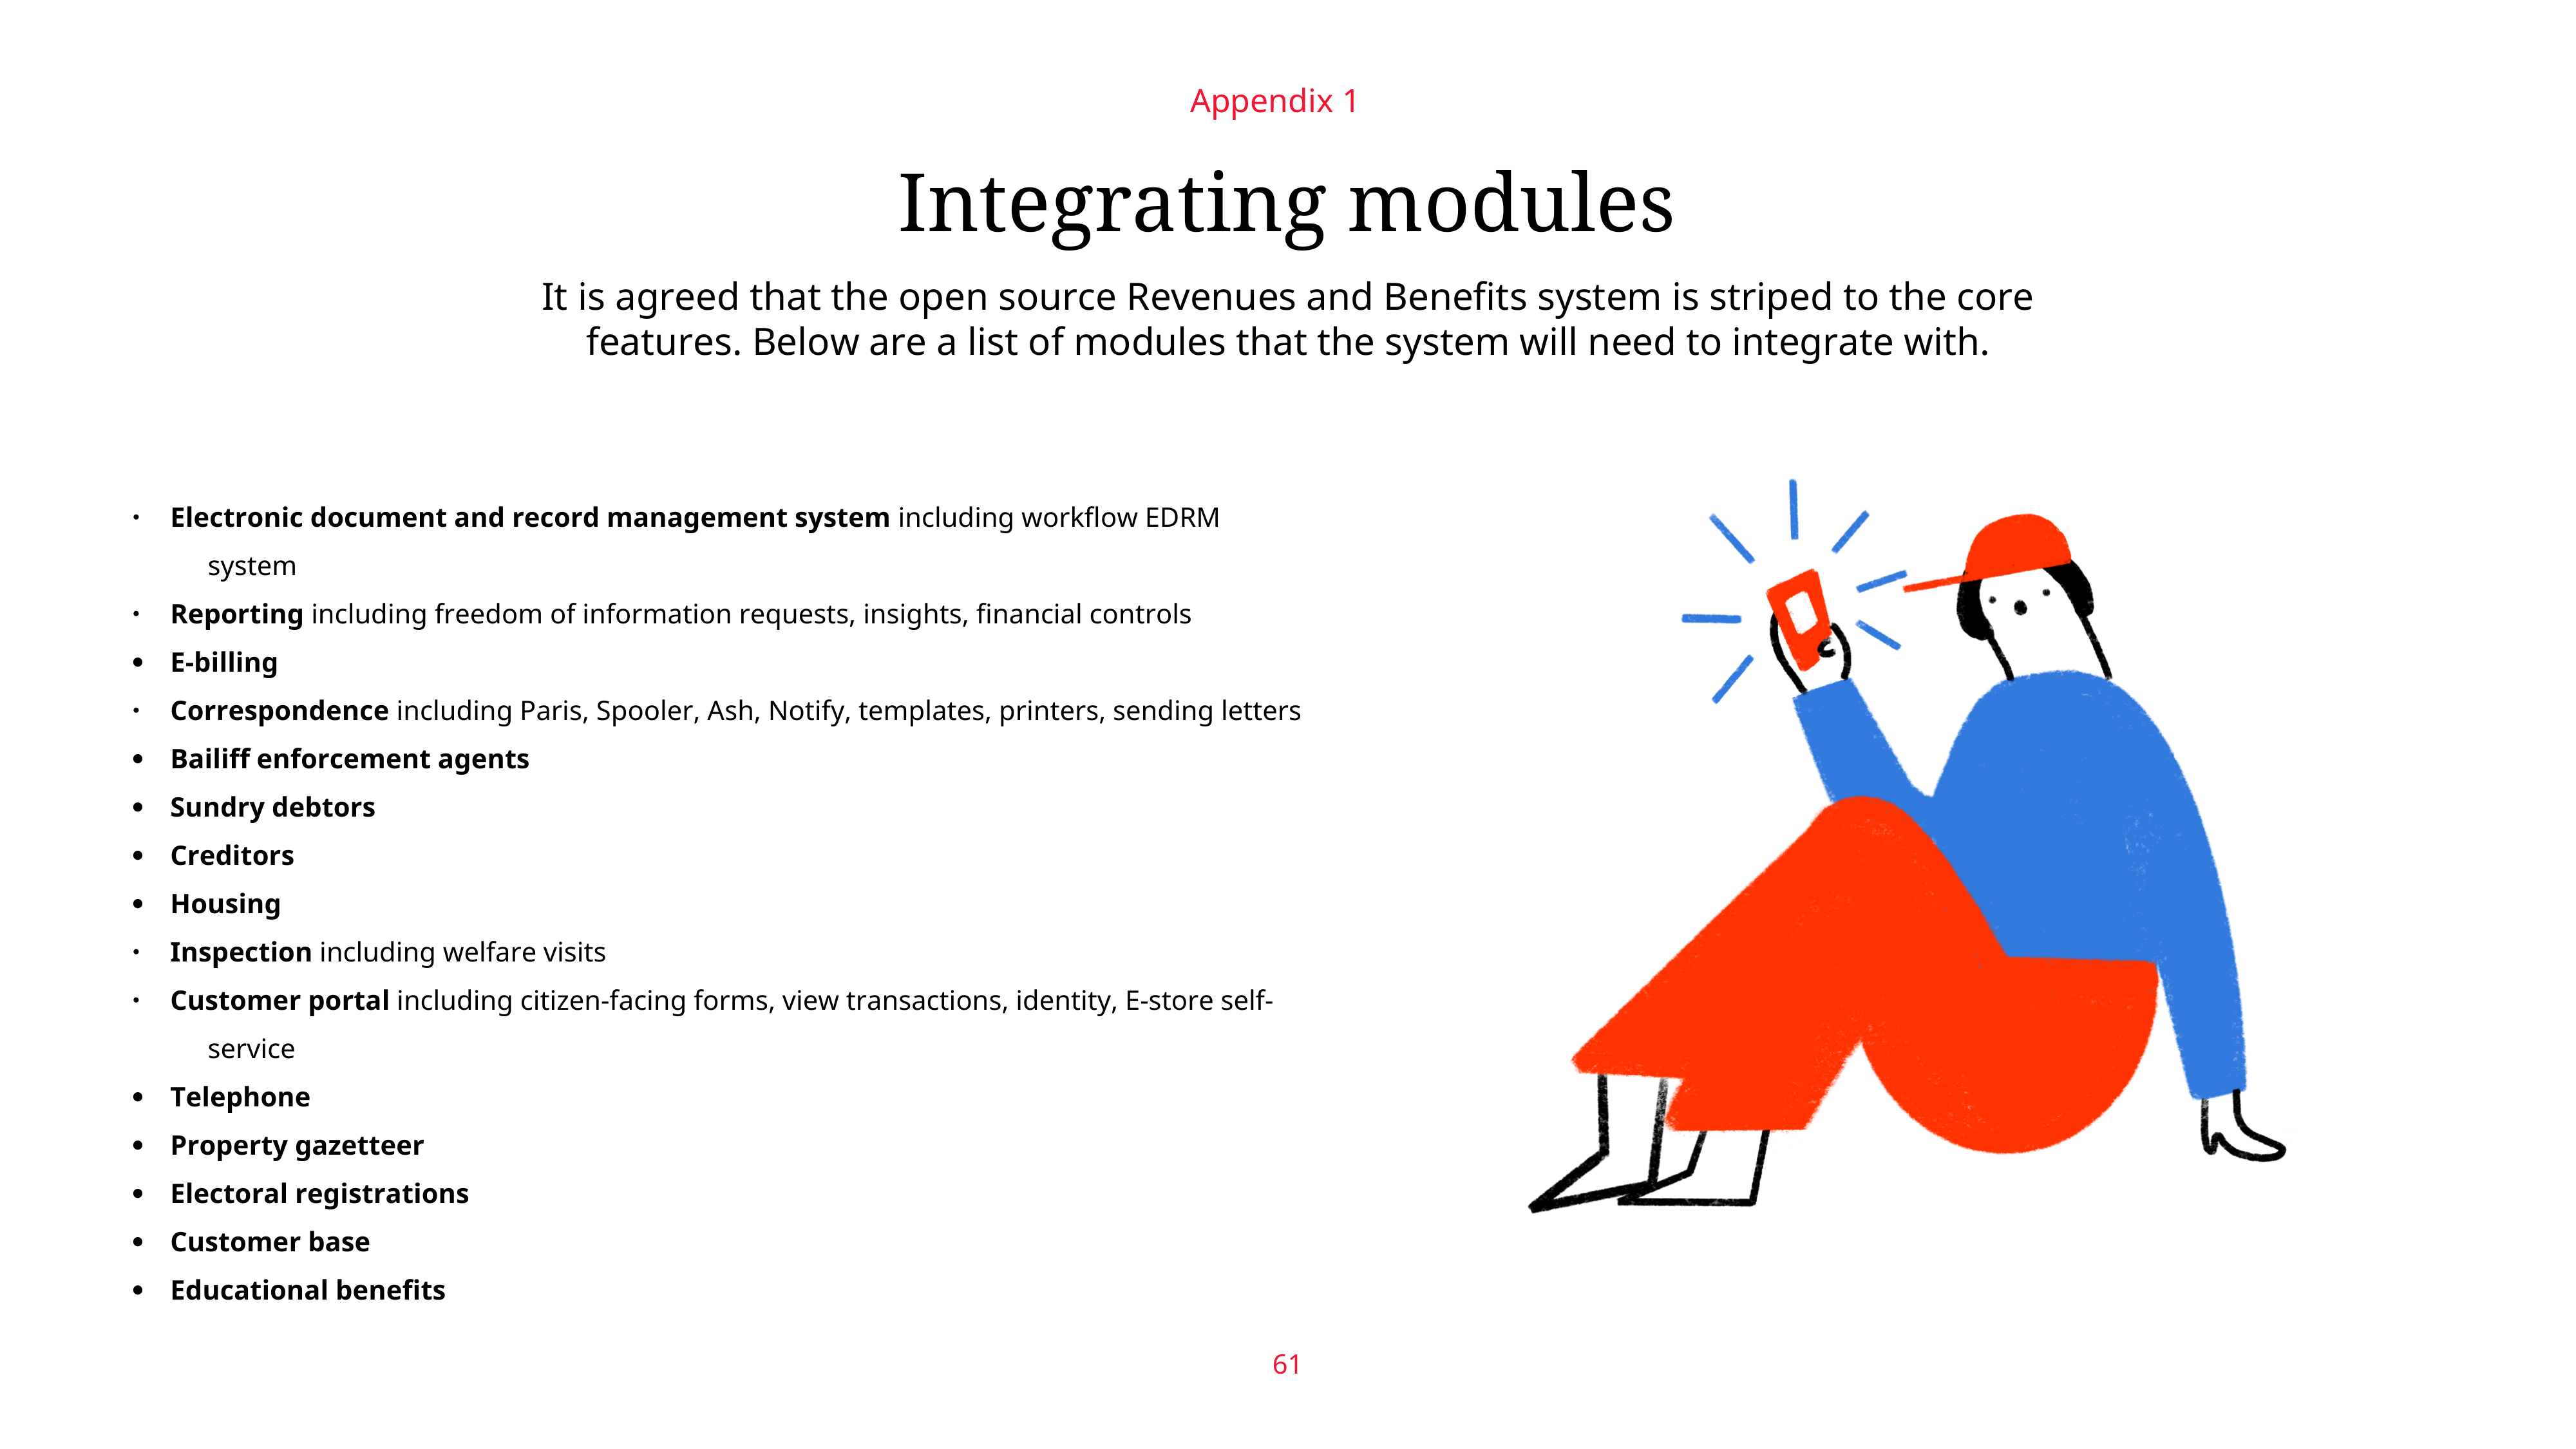

Appendix 1
Integrating modules
It is agreed that the open source Revenues and Benefits system is striped to the core features. Below are a list of modules that the system will need to integrate with.
Electronic document and record management system including workflow EDRM system
Reporting including freedom of information requests, insights, financial controls
E-billing
Correspondence including Paris, Spooler, Ash, Notify, templates, printers, sending letters
Bailiff enforcement agents
Sundry debtors
Creditors
Housing
Inspection including welfare visits
Customer portal including citizen-facing forms, view transactions, identity, E-store self-service
Telephone
Property gazetteer
Electoral registrations
Customer base
Educational benefits